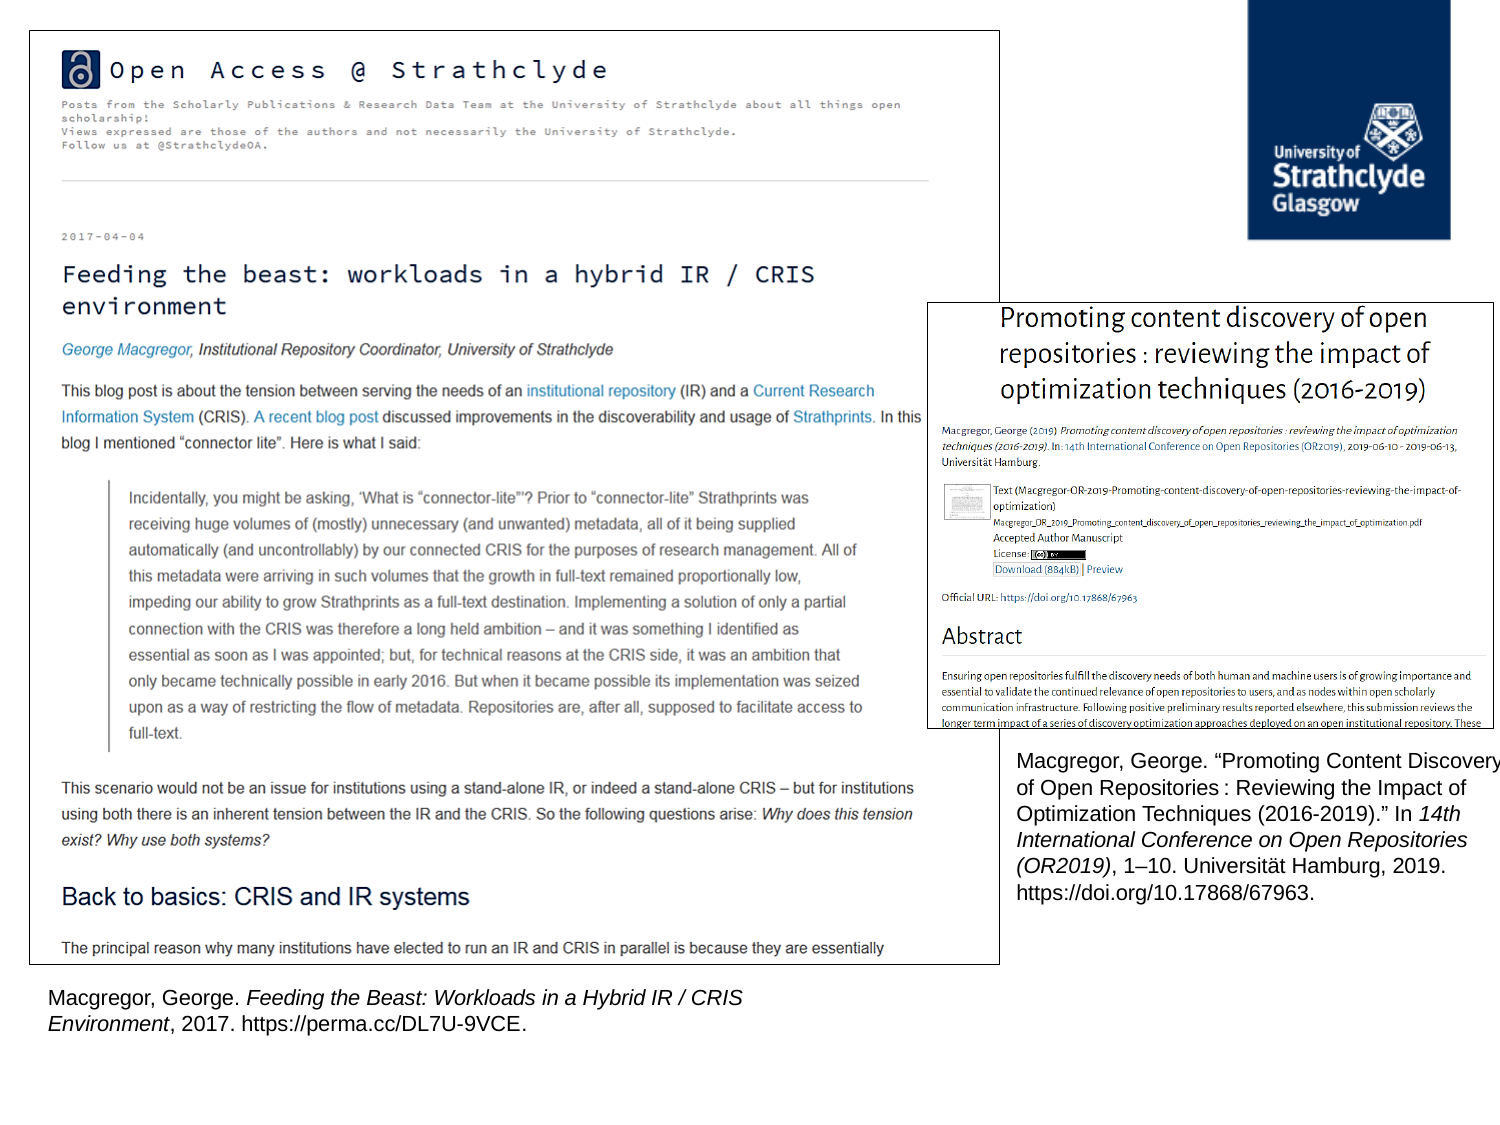

Macgregor, George. “Promoting Content Discovery of Open Repositories : Reviewing the Impact of Optimization Techniques (2016-2019).” In 14th International Conference on Open Repositories (OR2019), 1–10. Universität Hamburg, 2019. https://doi.org/10.17868/67963.
Macgregor, George. Feeding the Beast: Workloads in a Hybrid IR / CRIS Environment, 2017. https://perma.cc/DL7U-9VCE.